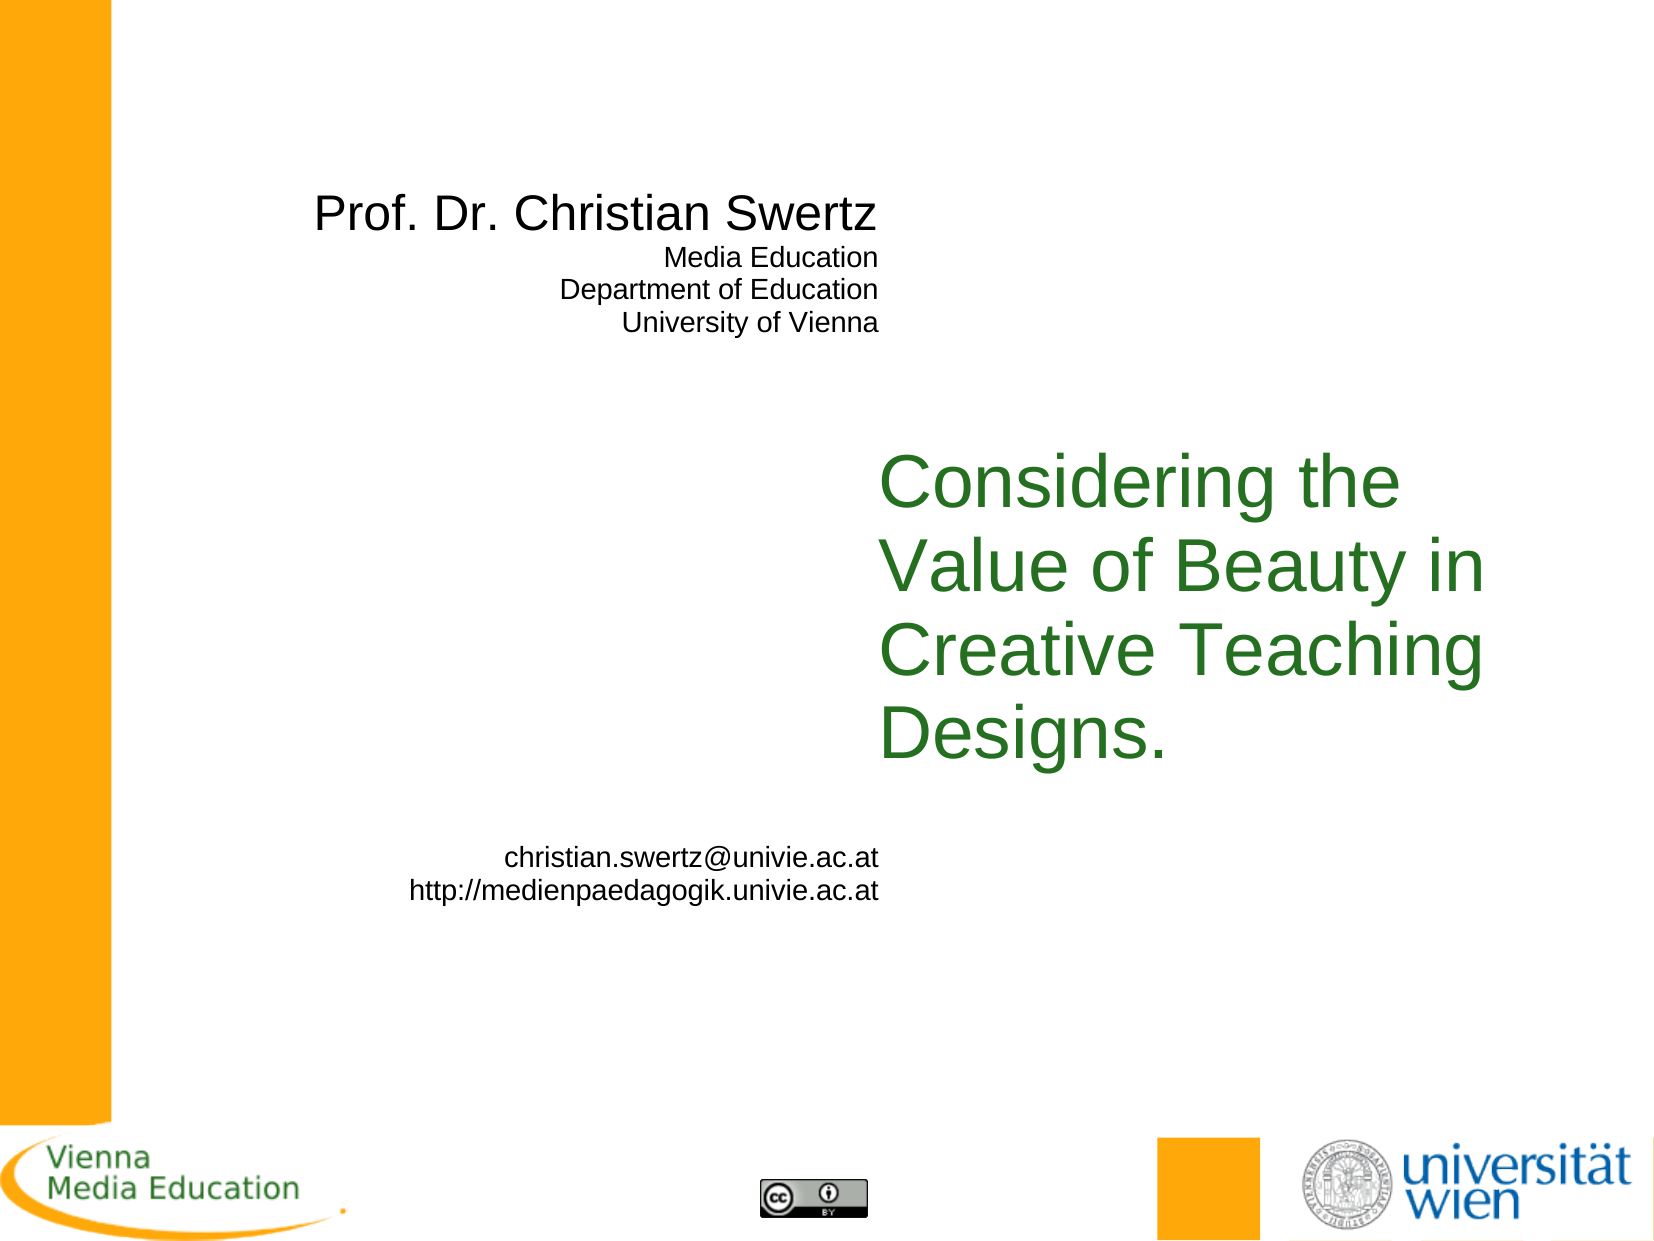

Prof. Dr. Christian Swertz
Media Education
Department of Education
University of Vienna
Considering the Value of Beauty in Creative Teaching Designs.
christian.swertz@univie.ac.at
http://medienpaedagogik.univie.ac.at